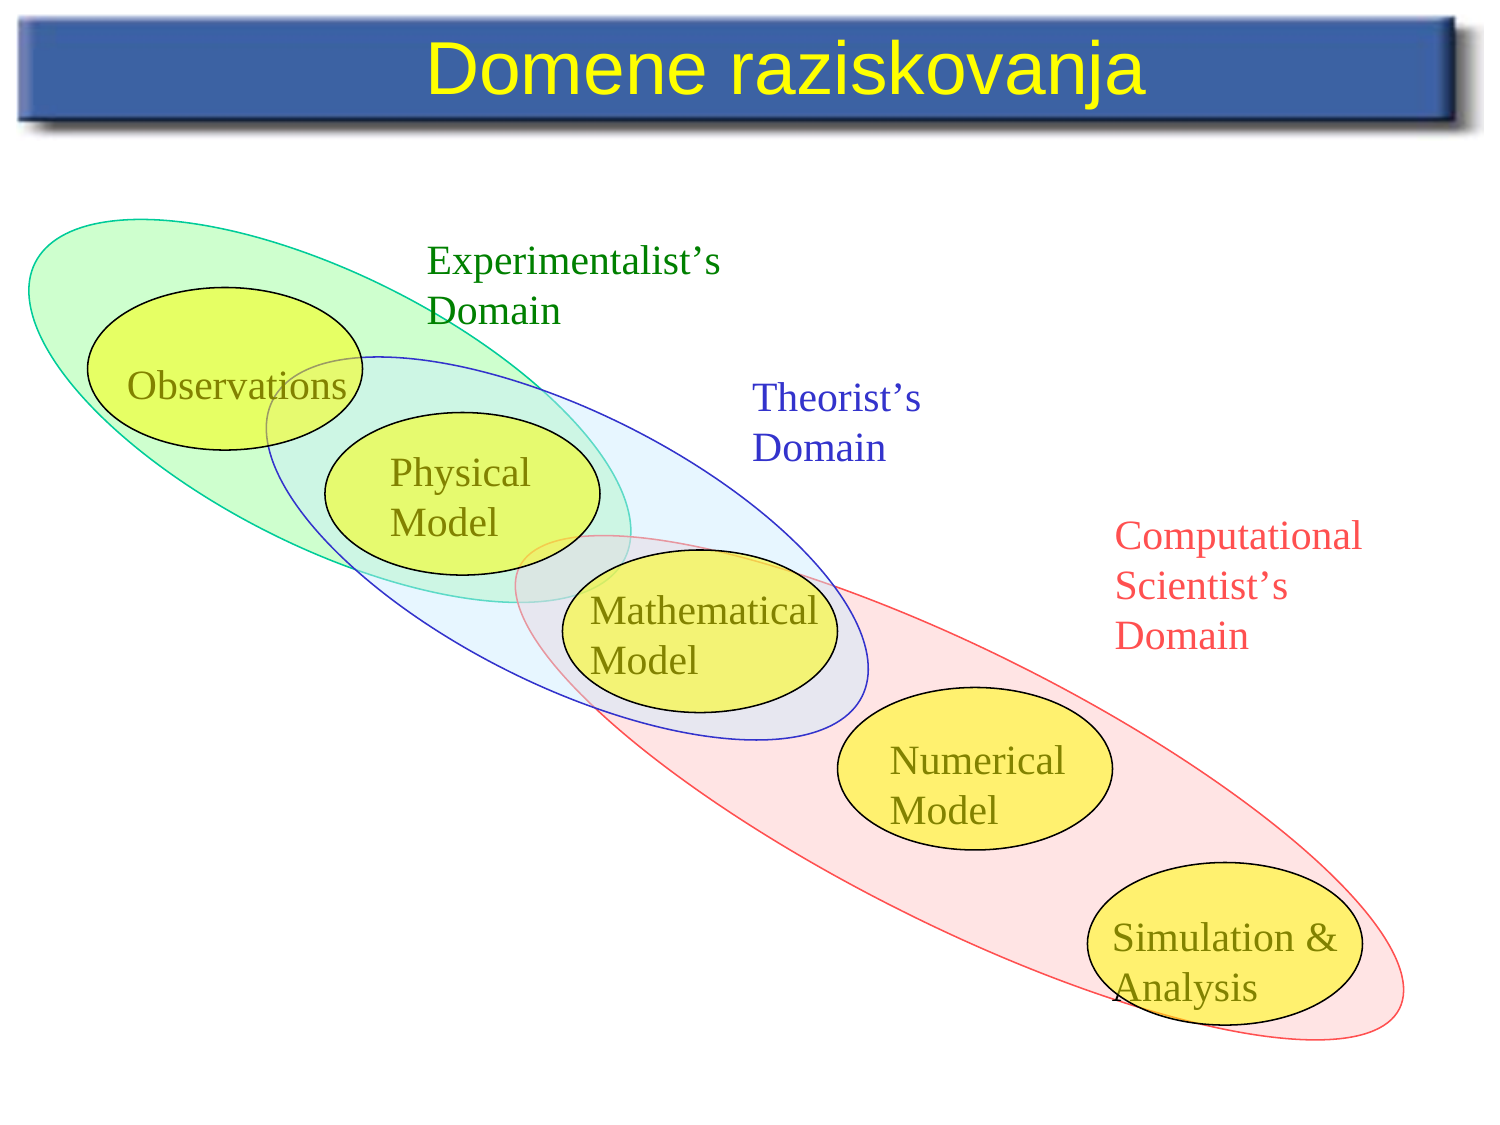

Domene raziskovanja
Experimentalist’s
Domain
Observations
Theorist’s
Domain
Physical
Model
Computational
Scientist’s
Domain
Mathematical
Model
Numerical
Model
Simulation &
Analysis